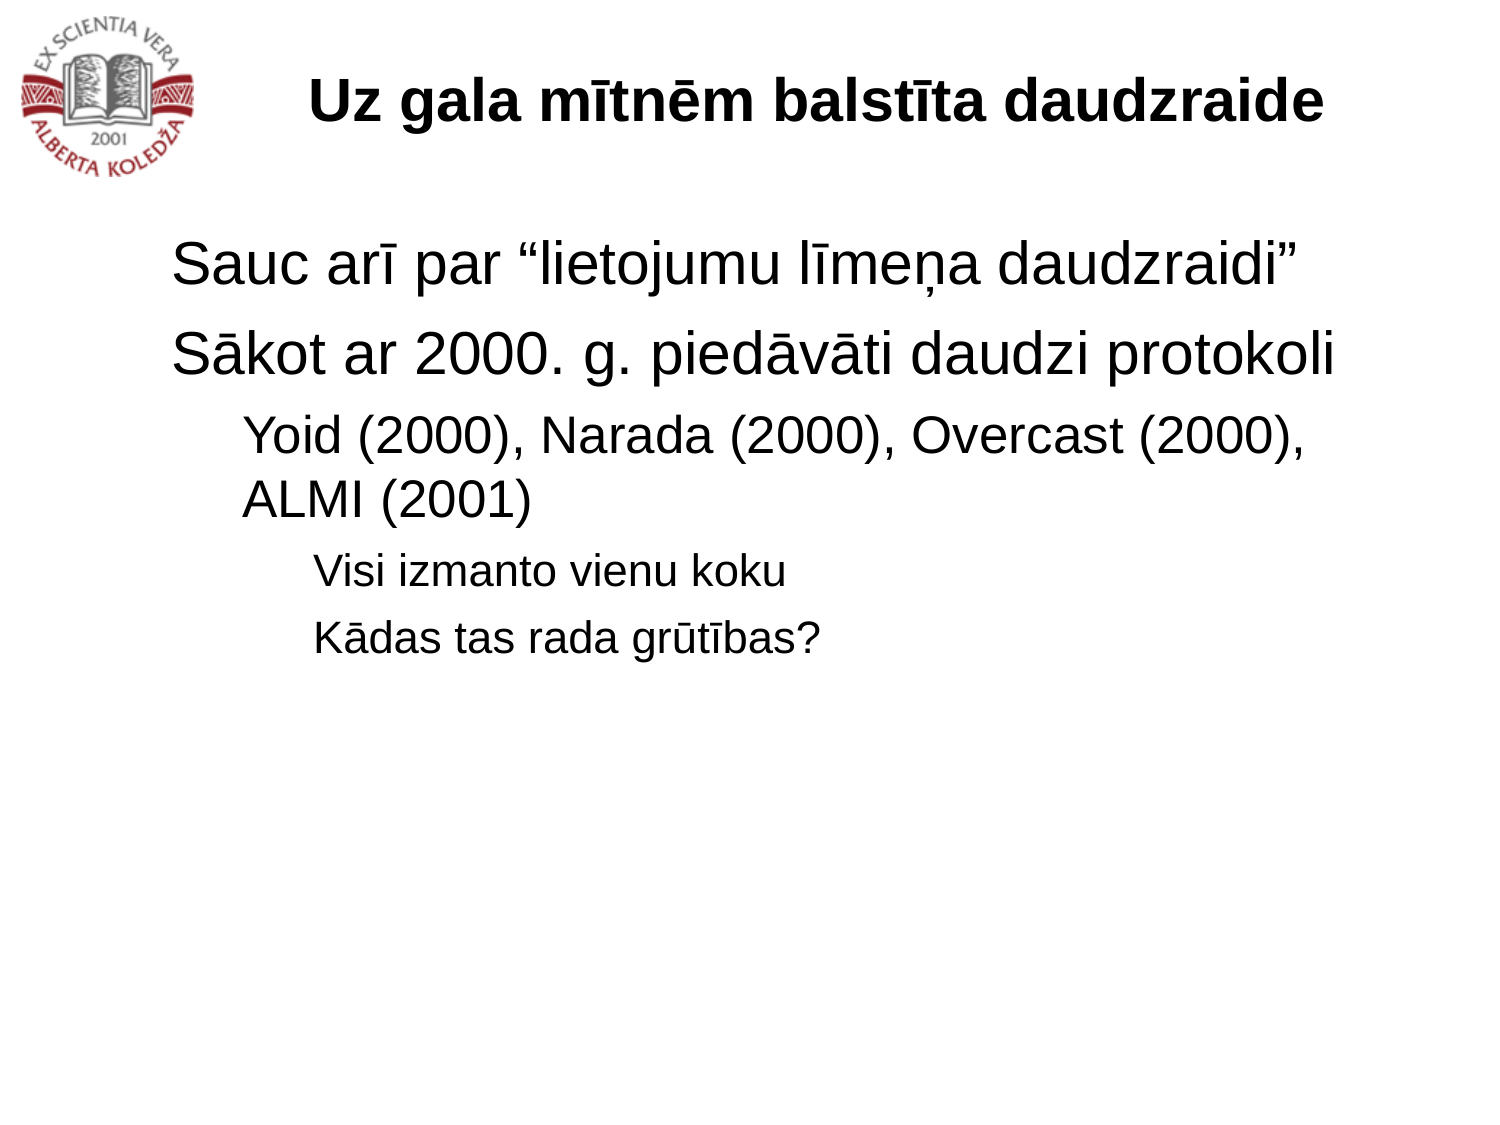

# Uz gala mītnēm balstīta daudzraide
Sauc arī par “lietojumu līmeņa daudzraidi”
Sākot ar 2000. g. piedāvāti daudzi protokoli
Yoid (2000), Narada (2000), Overcast (2000), ALMI (2001)
Visi izmanto vienu koku
Kādas tas rada grūtības?